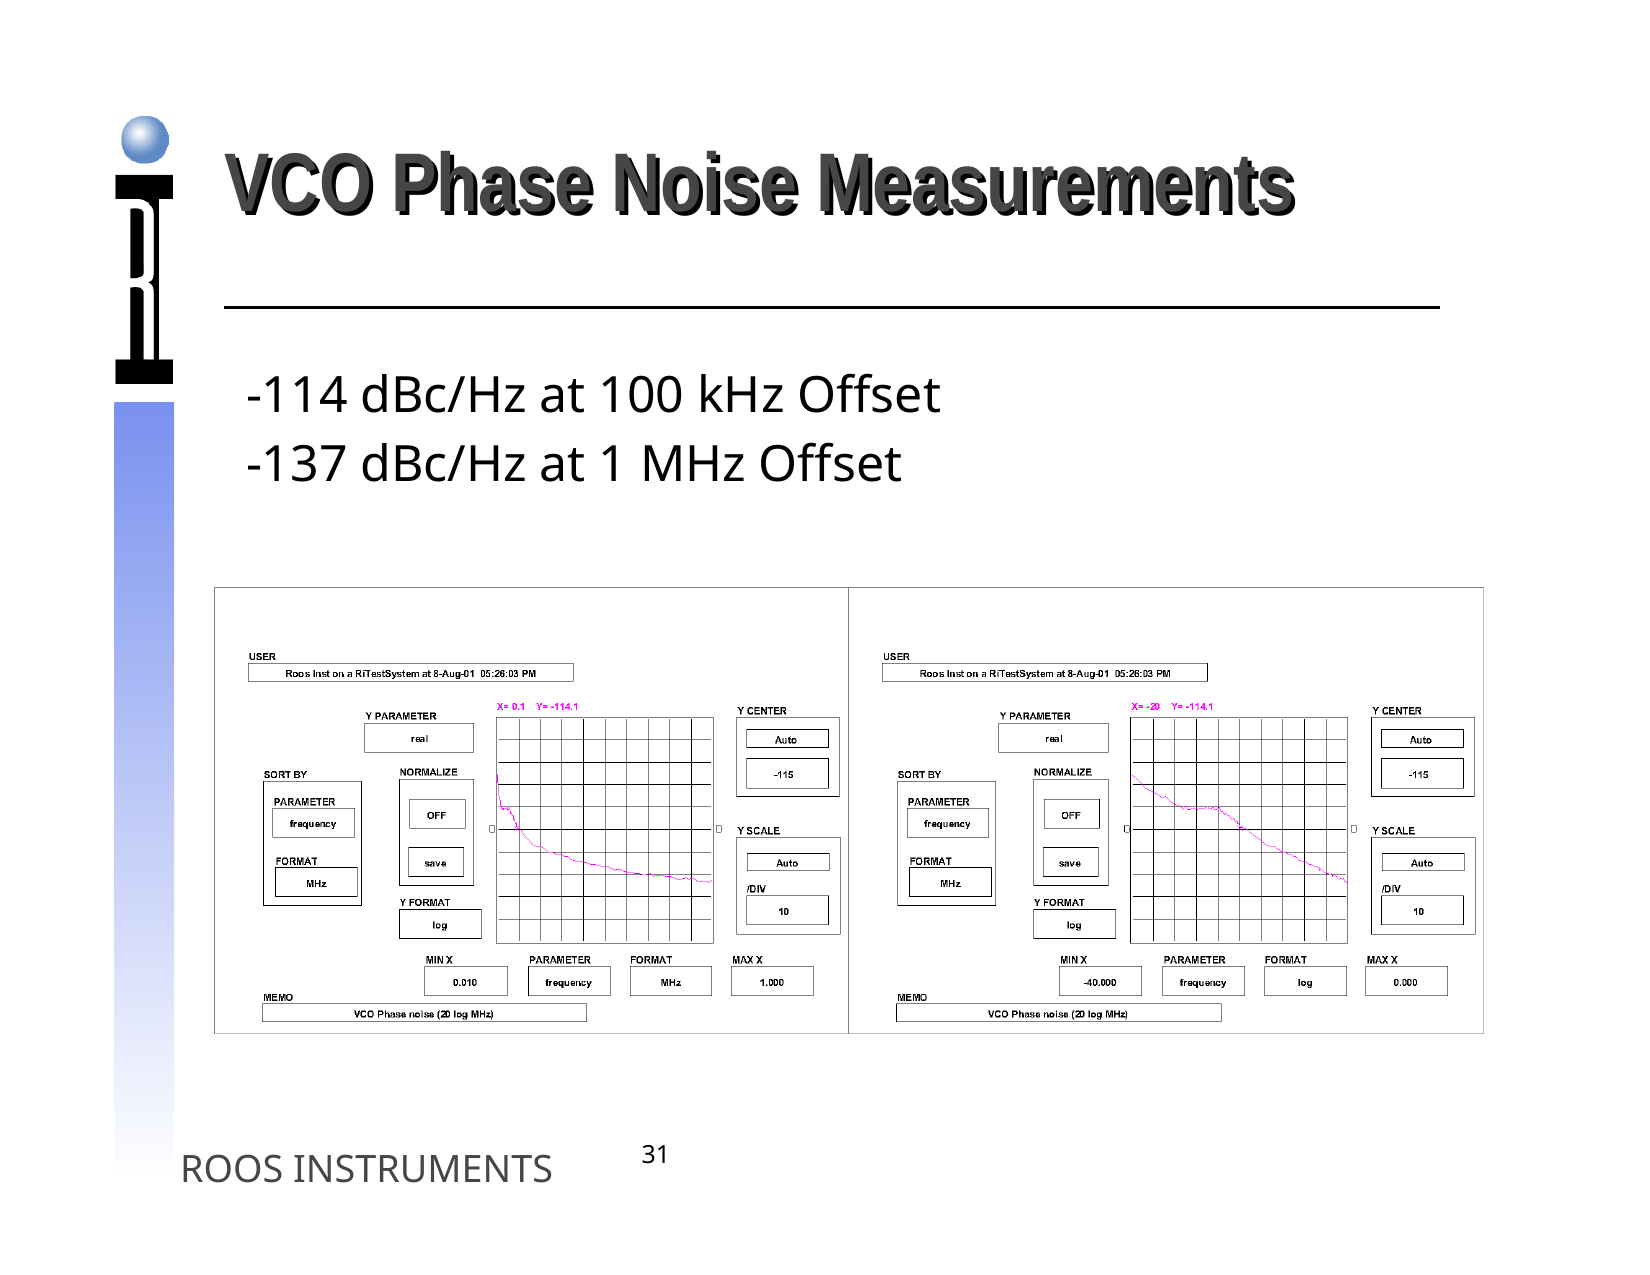

VCO Phase Noise Measurements
-114 dBc/Hz at 100 kHz Offset
-137 dBc/Hz at 1 MHz Offset
31